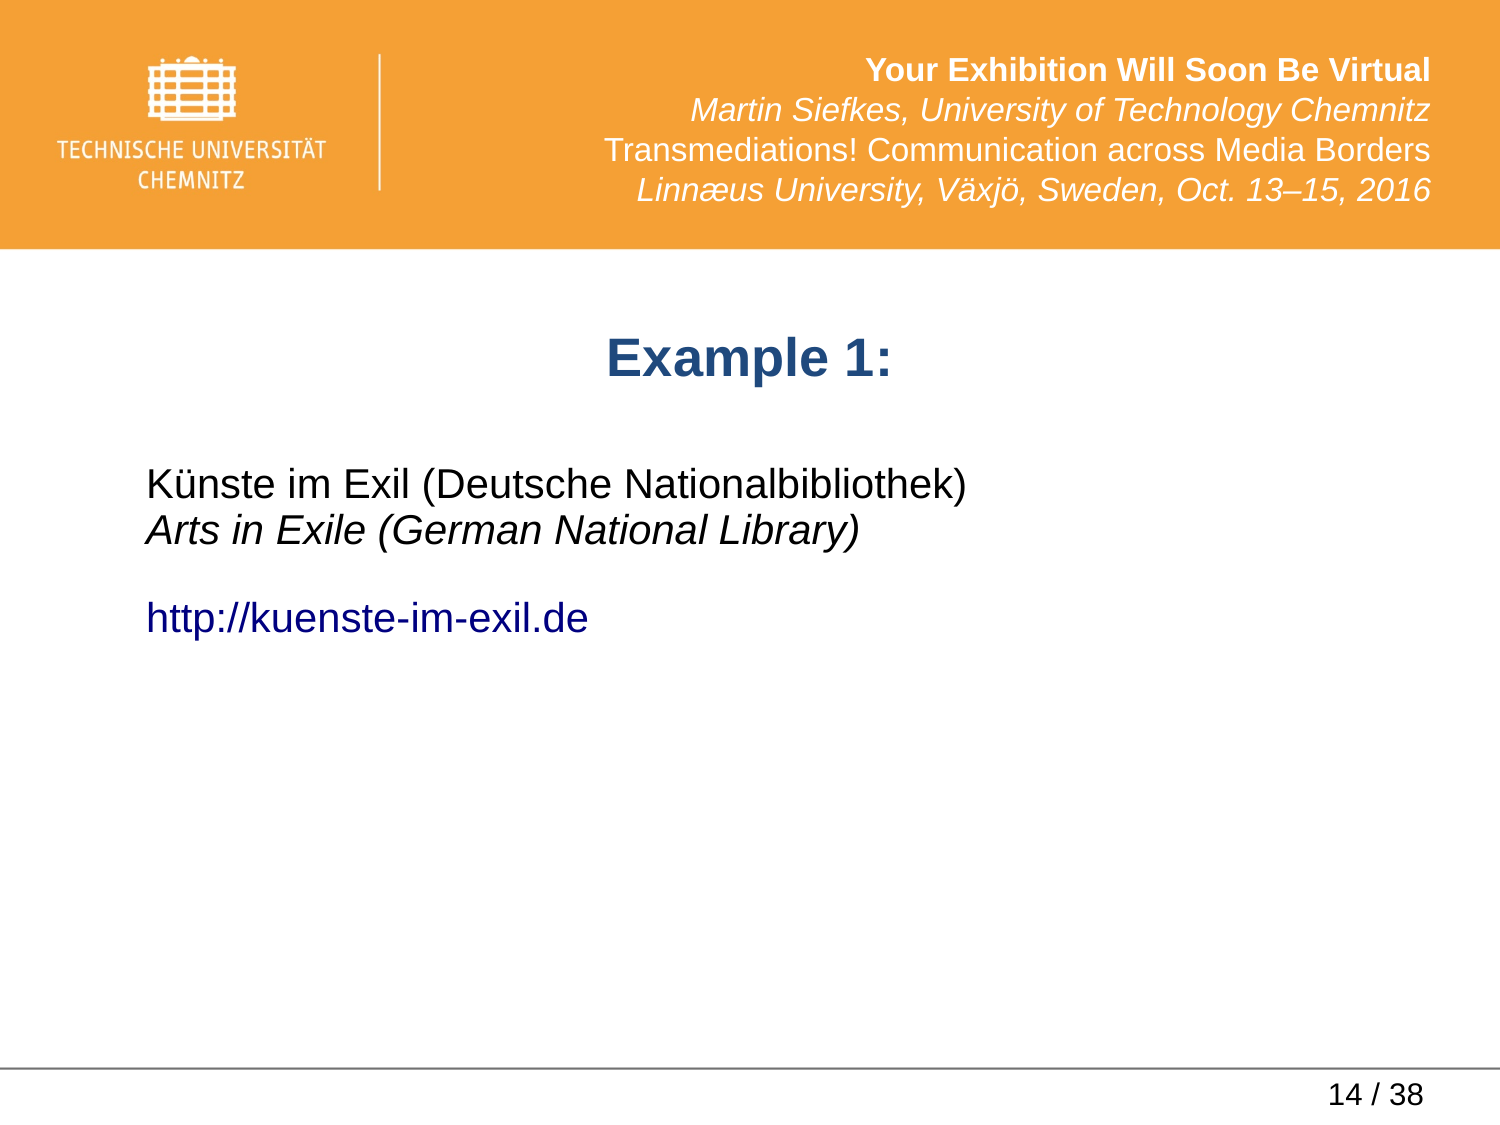

#
Example 1:
Künste im Exil (Deutsche Nationalbibliothek)
Arts in Exile (German National Library)
http://kuenste-im-exil.de